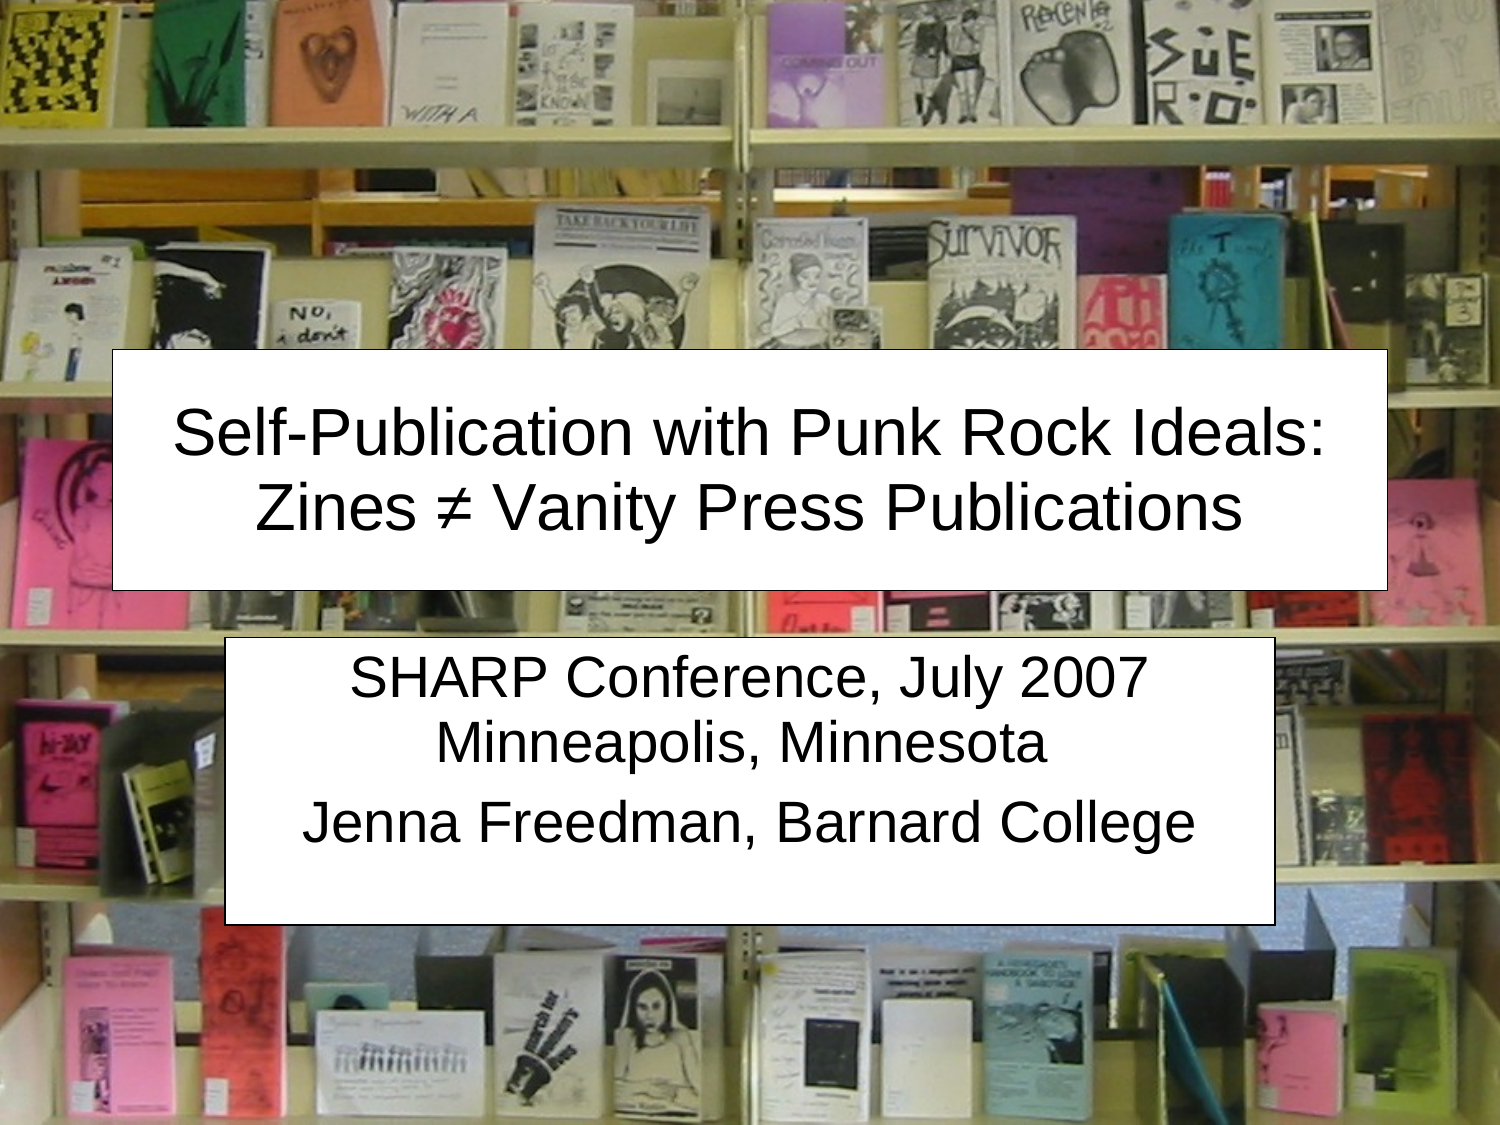

# Self-Publication with Punk Rock Ideals: Zines ≠ Vanity Press Publications
SHARP Conference, July 2007 Minneapolis, Minnesota
Jenna Freedman, Barnard College